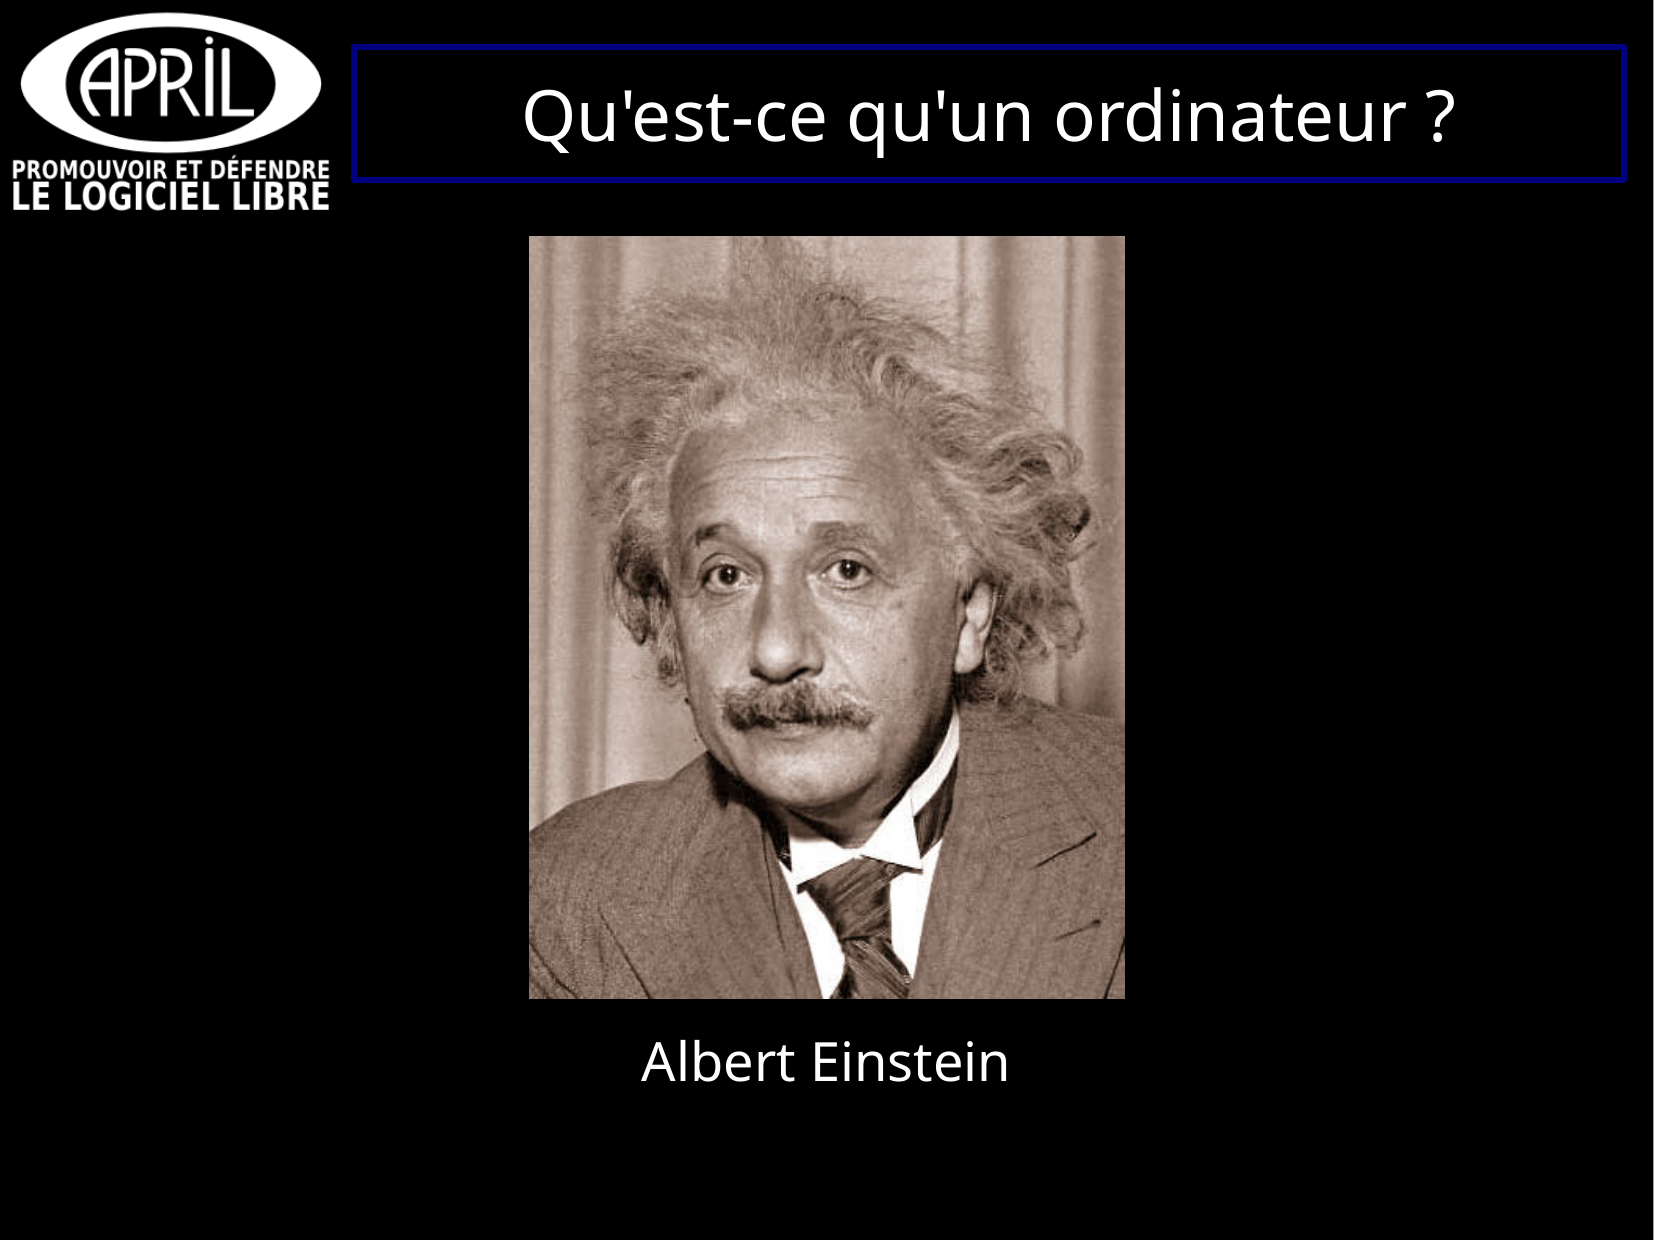

# Qu'est-ce qu'un ordinateur ?
Albert Einstein